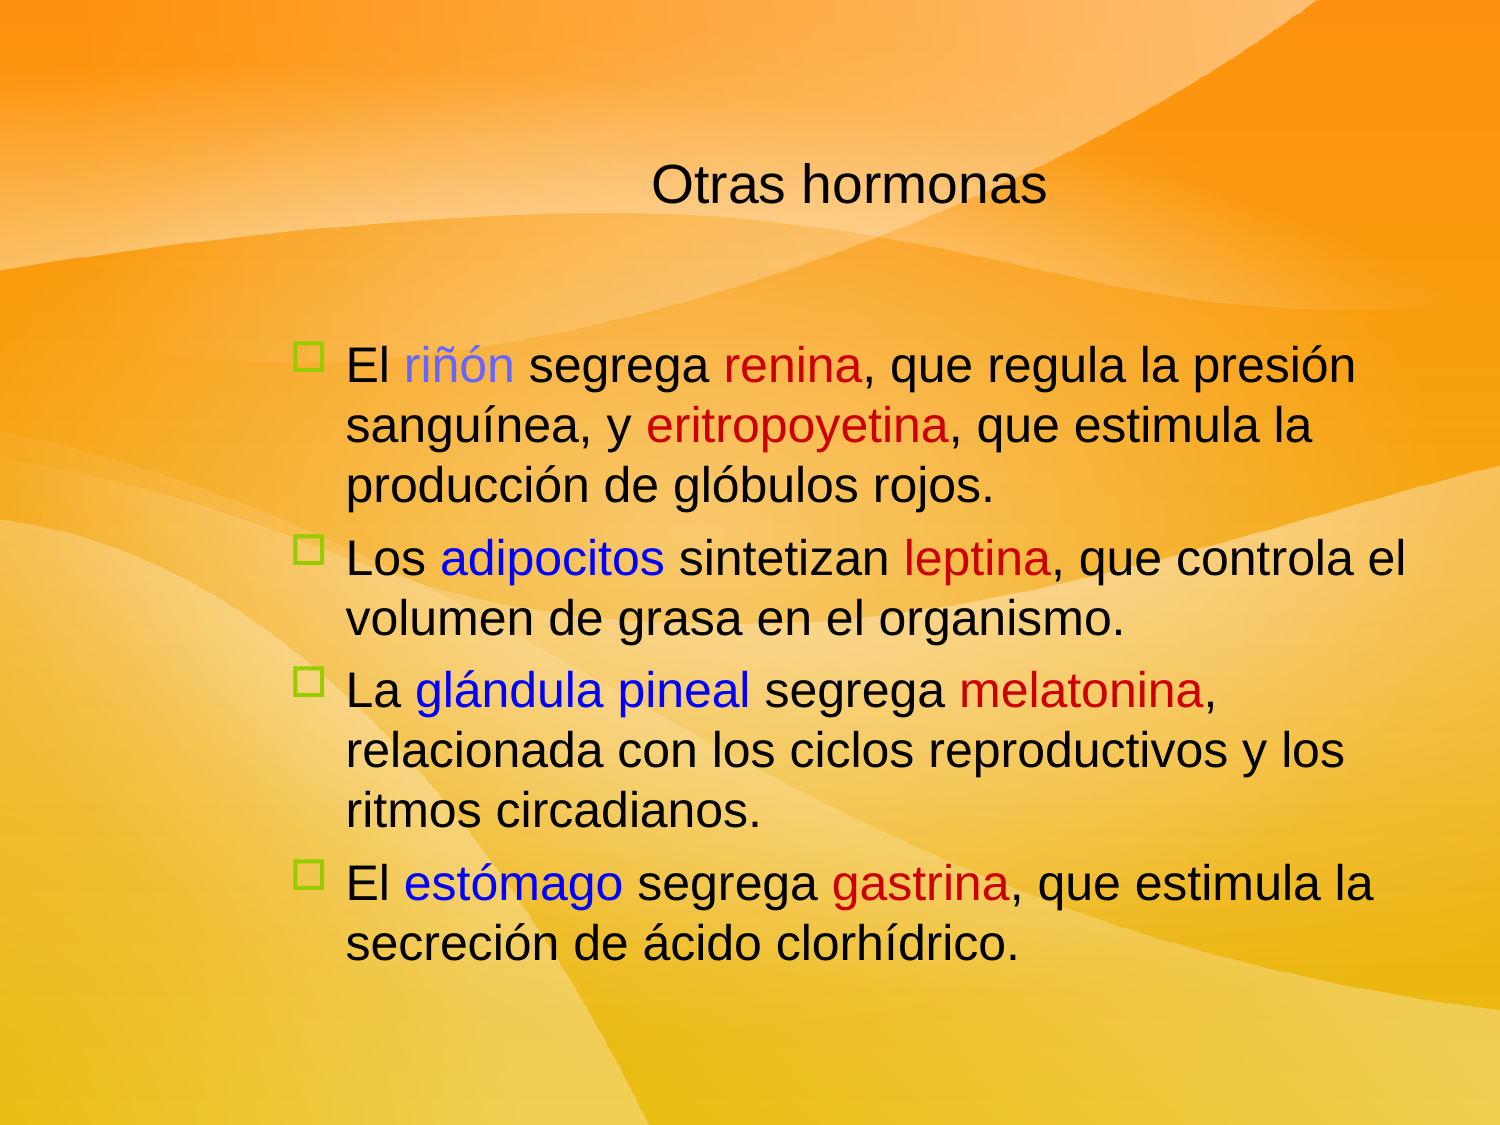

# Otras hormonas
El riñón segrega renina, que regula la presión sanguínea, y eritropoyetina, que estimula la producción de glóbulos rojos.
Los adipocitos sintetizan leptina, que controla el volumen de grasa en el organismo.
La glándula pineal segrega melatonina, relacionada con los ciclos reproductivos y los ritmos circadianos.
El estómago segrega gastrina, que estimula la secreción de ácido clorhídrico.